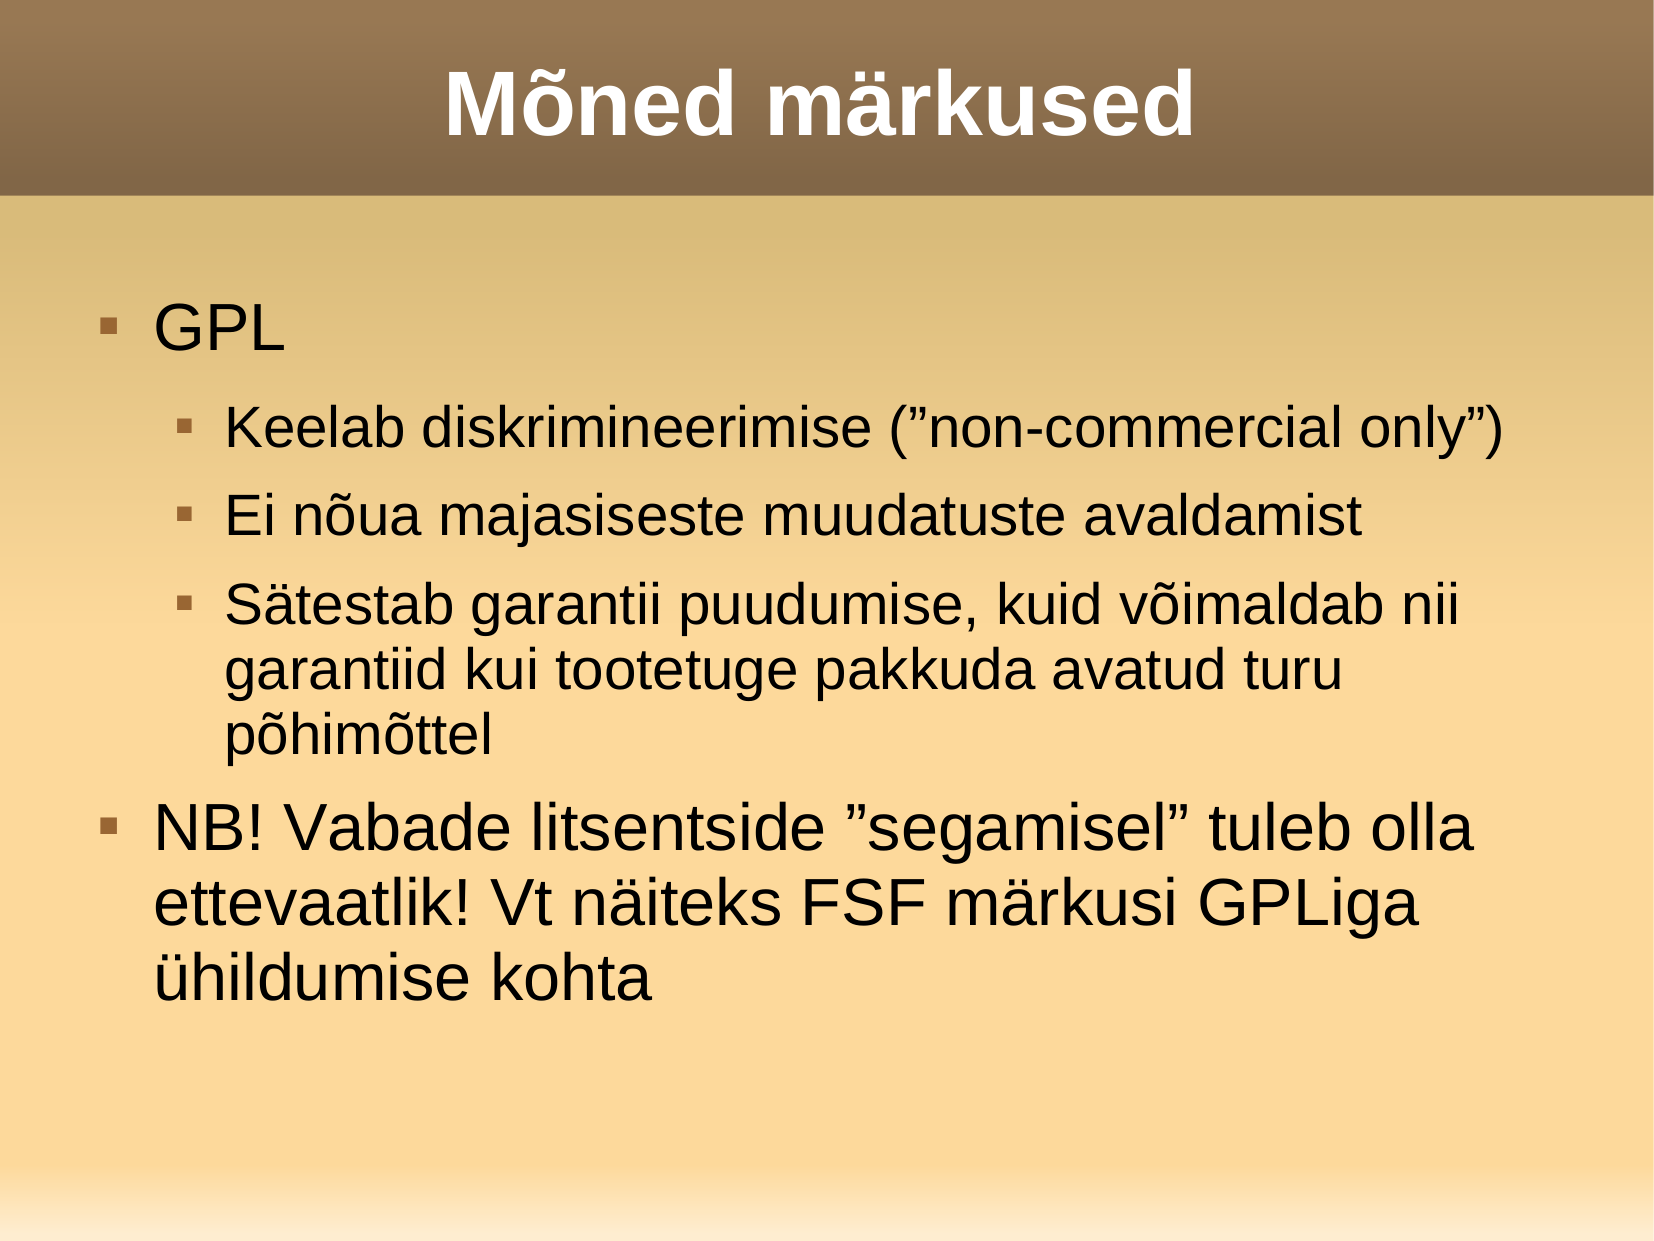

# Mõned märkused
GPL
Keelab diskrimineerimise (”non-commercial only”)
Ei nõua majasiseste muudatuste avaldamist
Sätestab garantii puudumise, kuid võimaldab nii garantiid kui tootetuge pakkuda avatud turu põhimõttel
NB! Vabade litsentside ”segamisel” tuleb olla ettevaatlik! Vt näiteks FSF märkusi GPLiga ühildumise kohta